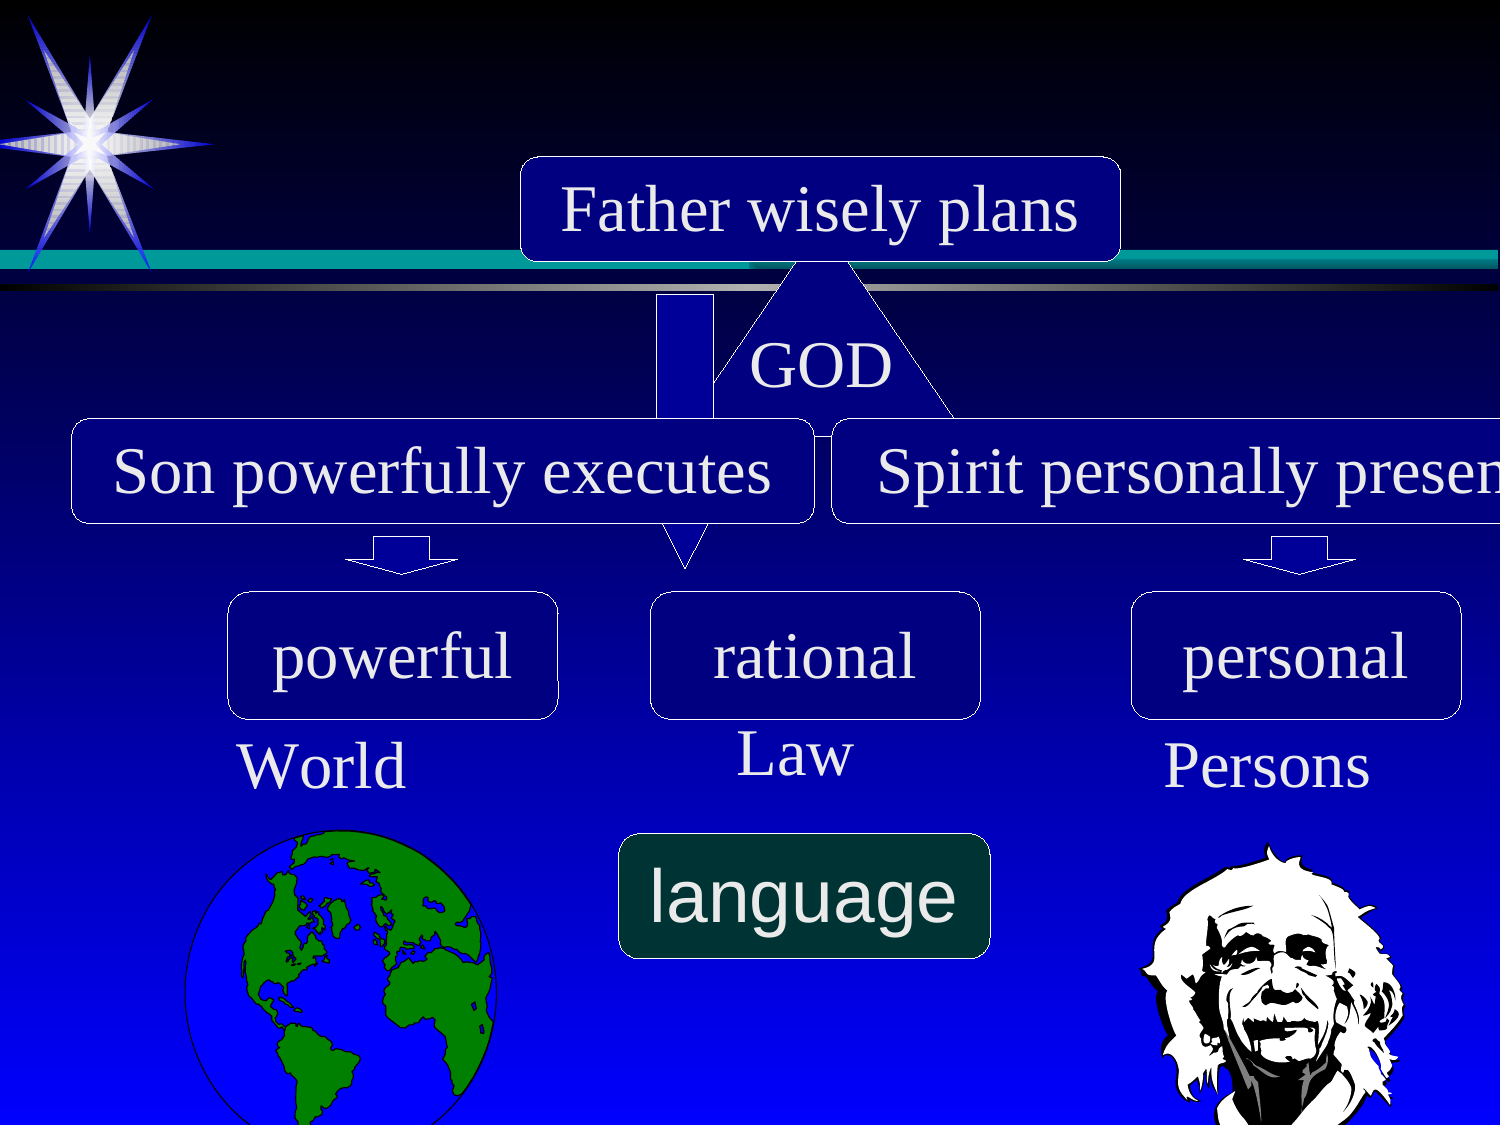

Father wisely plans
GOD
Son powerfully executes
Spirit personally present
powerful
rational
personal
Law
Persons
World
language